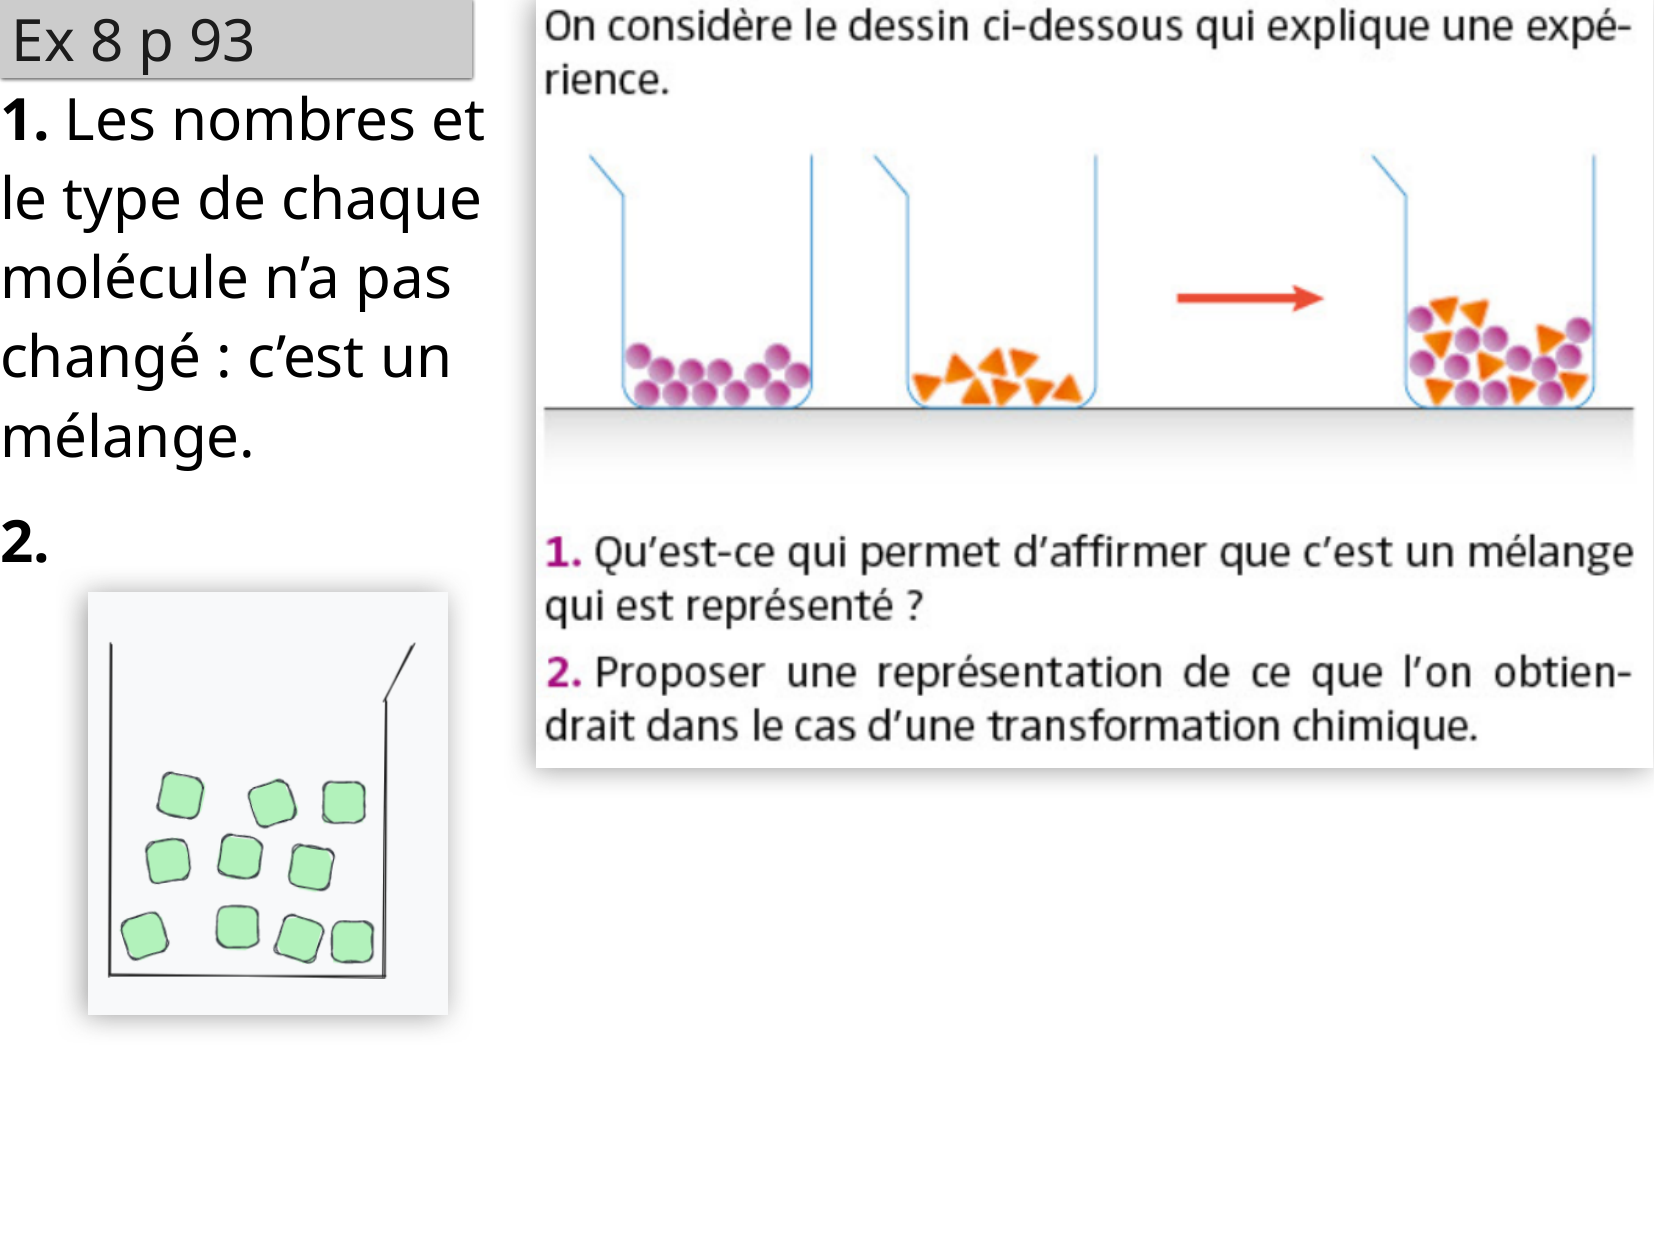

# Ex 8 p 93
1. Les nombres et
le type de chaque
molécule n’a pas
changé : c’est un
mélange.
2.